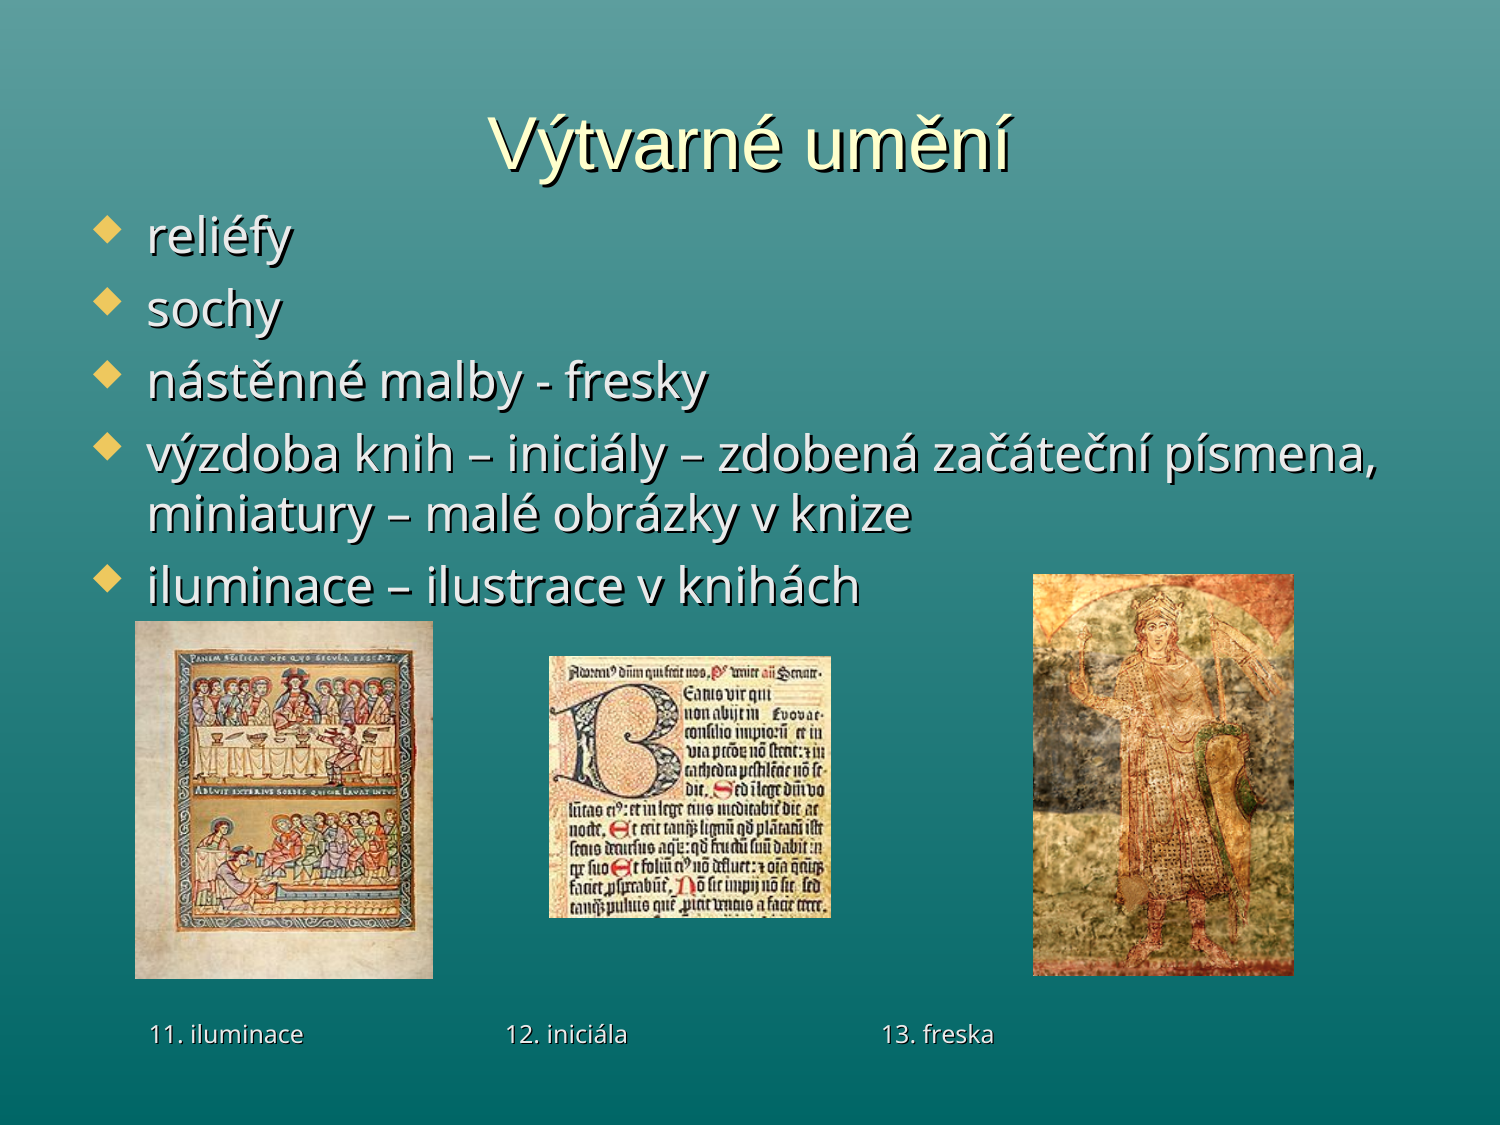

# Výtvarné umění
reliéfy
sochy
nástěnné malby - fresky
výzdoba knih – iniciály – zdobená začáteční písmena, miniatury – malé obrázky v knize
iluminace – ilustrace v knihách
 11. iluminace 12. iniciála 13. freska